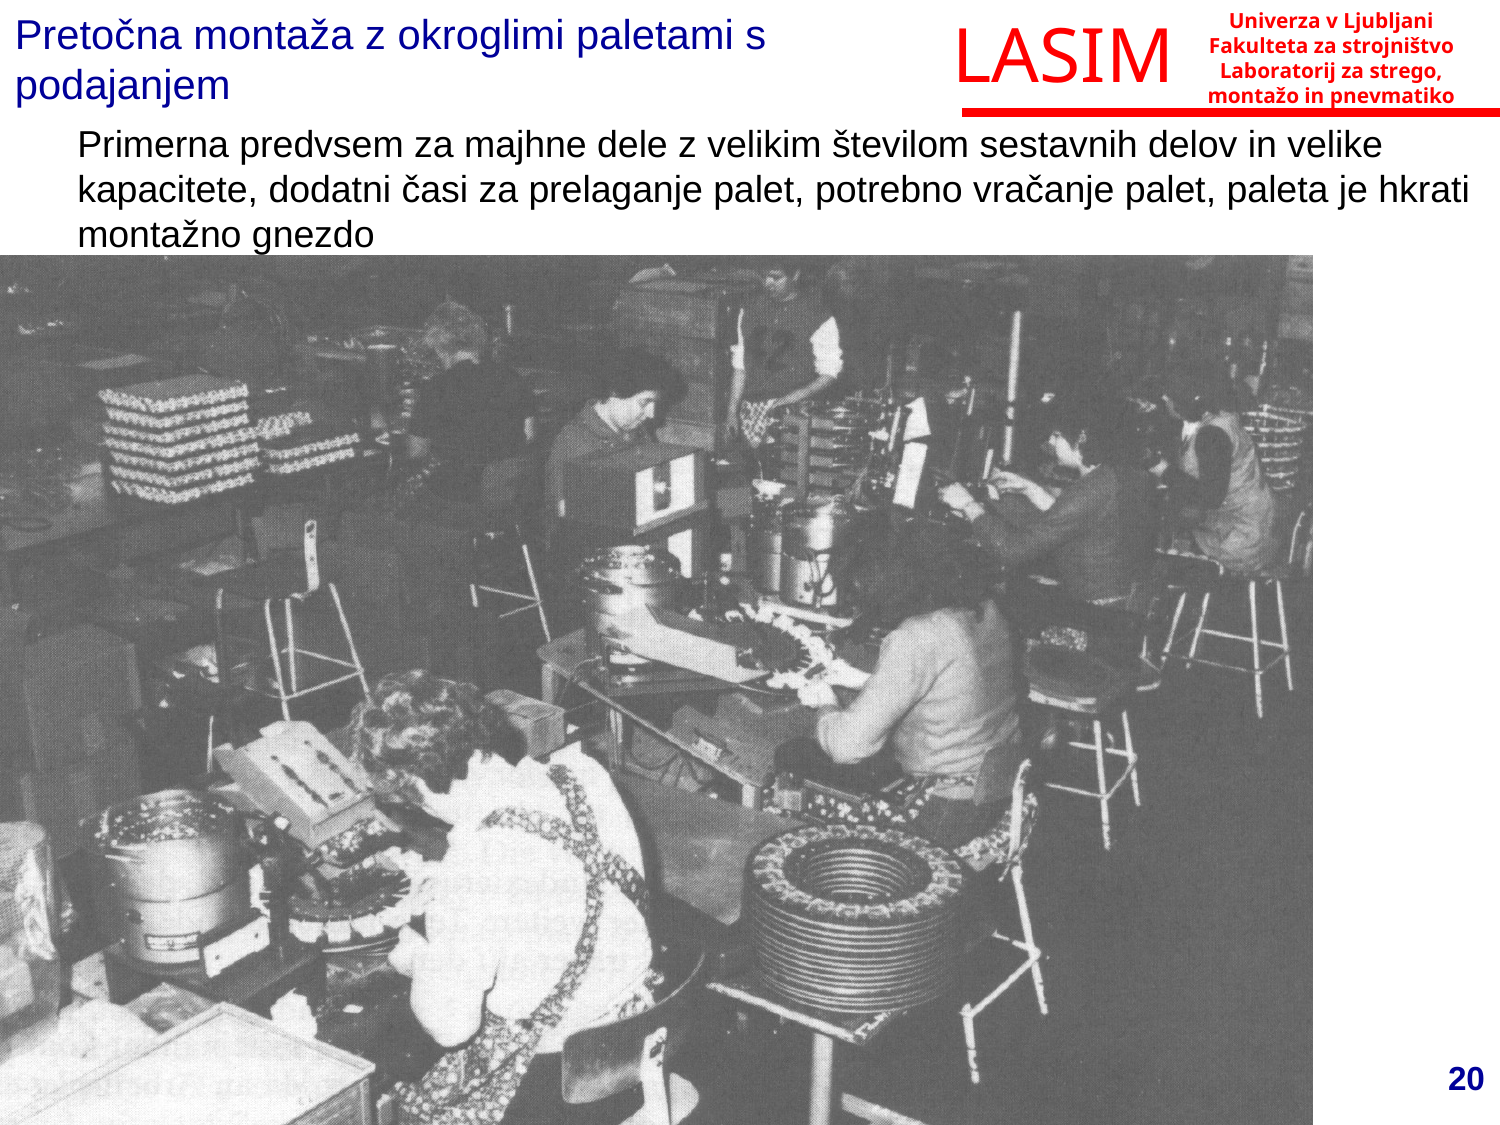

Pretočna montaža z okroglimi paletami s podajanjem
Primerna predvsem za majhne dele z velikim številom sestavnih delov in velike kapacitete, dodatni časi za prelaganje palet, potrebno vračanje palet, paleta je hkrati montažno gnezdo